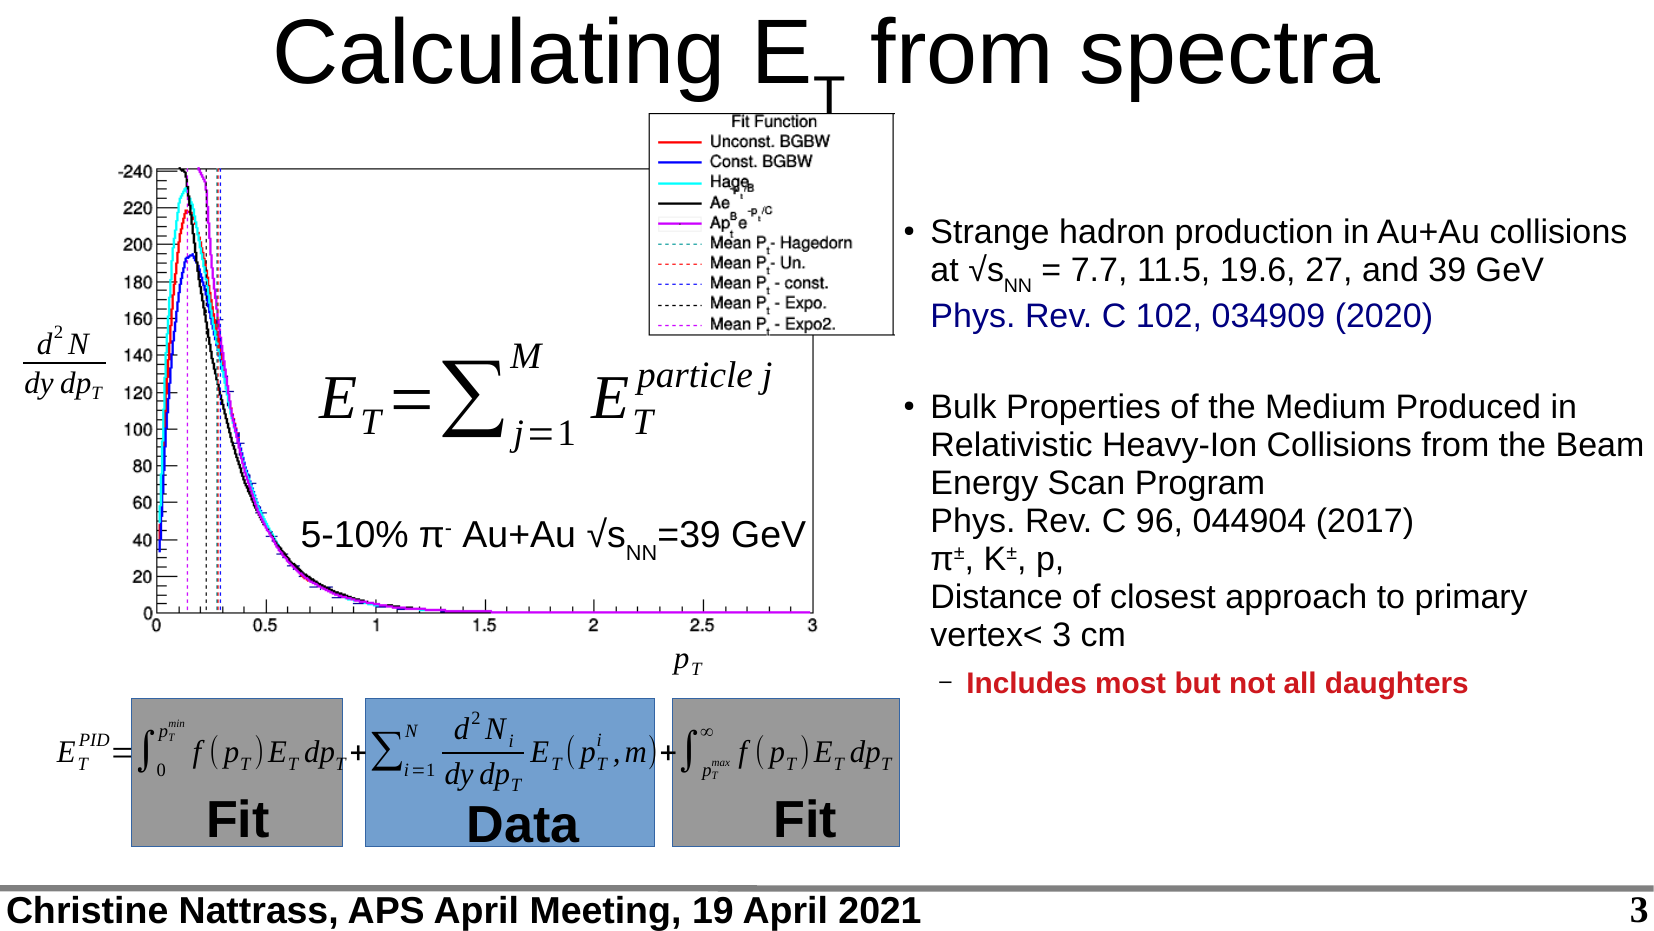

# Calculating ET from spectra
5-10% π- Au+Au √sNN=39 GeV
Strange hadron production in Au+Au collisions at √sNN = 7.7, 11.5, 19.6, 27, and 39 GeV
Phys. Rev. C 102, 034909 (2020)
Bulk Properties of the Medium Produced in Relativistic Heavy-Ion Collisions from the Beam Energy Scan Program
Phys. Rev. C 96, 044904 (2017)
π±, K±, p,
Distance of closest approach to primary vertex< 3 cm
Includes most but not all daughters
Fit
Fit
Data
3